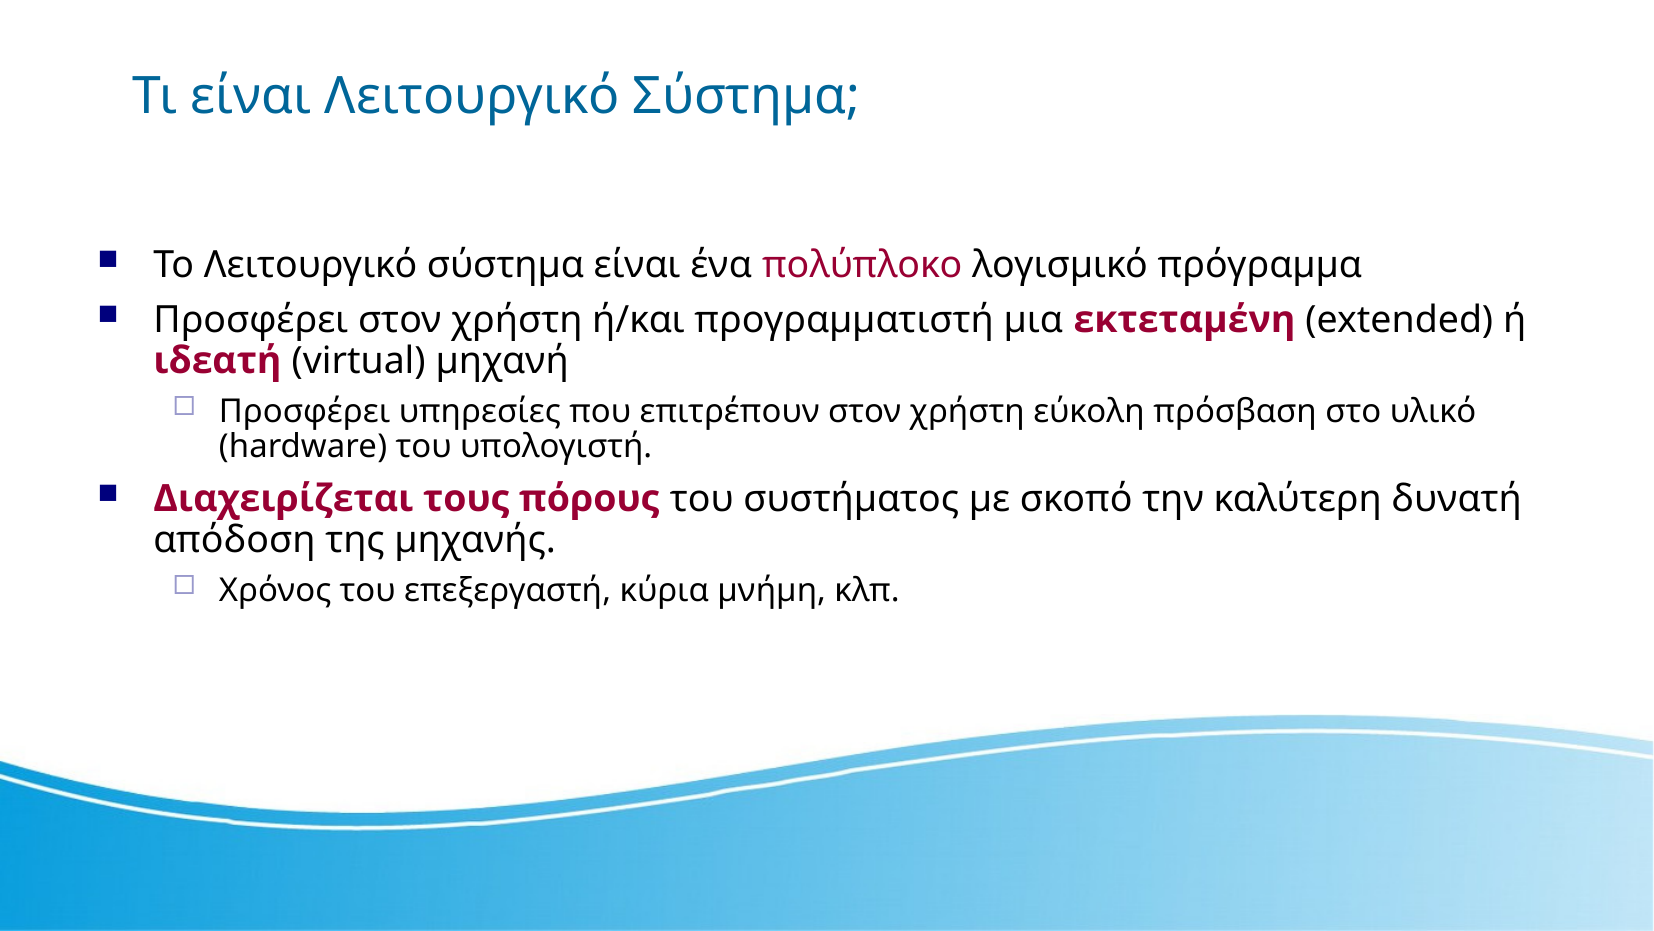

# Τι είναι Λειτουργικό Σύστημα;
Το Λειτουργικό σύστημα είναι ένα πολύπλοκο λογισμικό πρόγραμμα
Προσφέρει στον χρήστη ή/και προγραμματιστή μια εκτεταμένη (extended) ή ιδεατή (virtual) μηχανή
Προσφέρει υπηρεσίες που επιτρέπουν στον χρήστη εύκολη πρόσβαση στο υλικό (hardware) του υπολογιστή.
Διαχειρίζεται τους πόρους του συστήματος με σκοπό την καλύτερη δυνατή απόδοση της μηχανής.
Χρόνος του επεξεργαστή, κύρια μνήμη, κλπ.